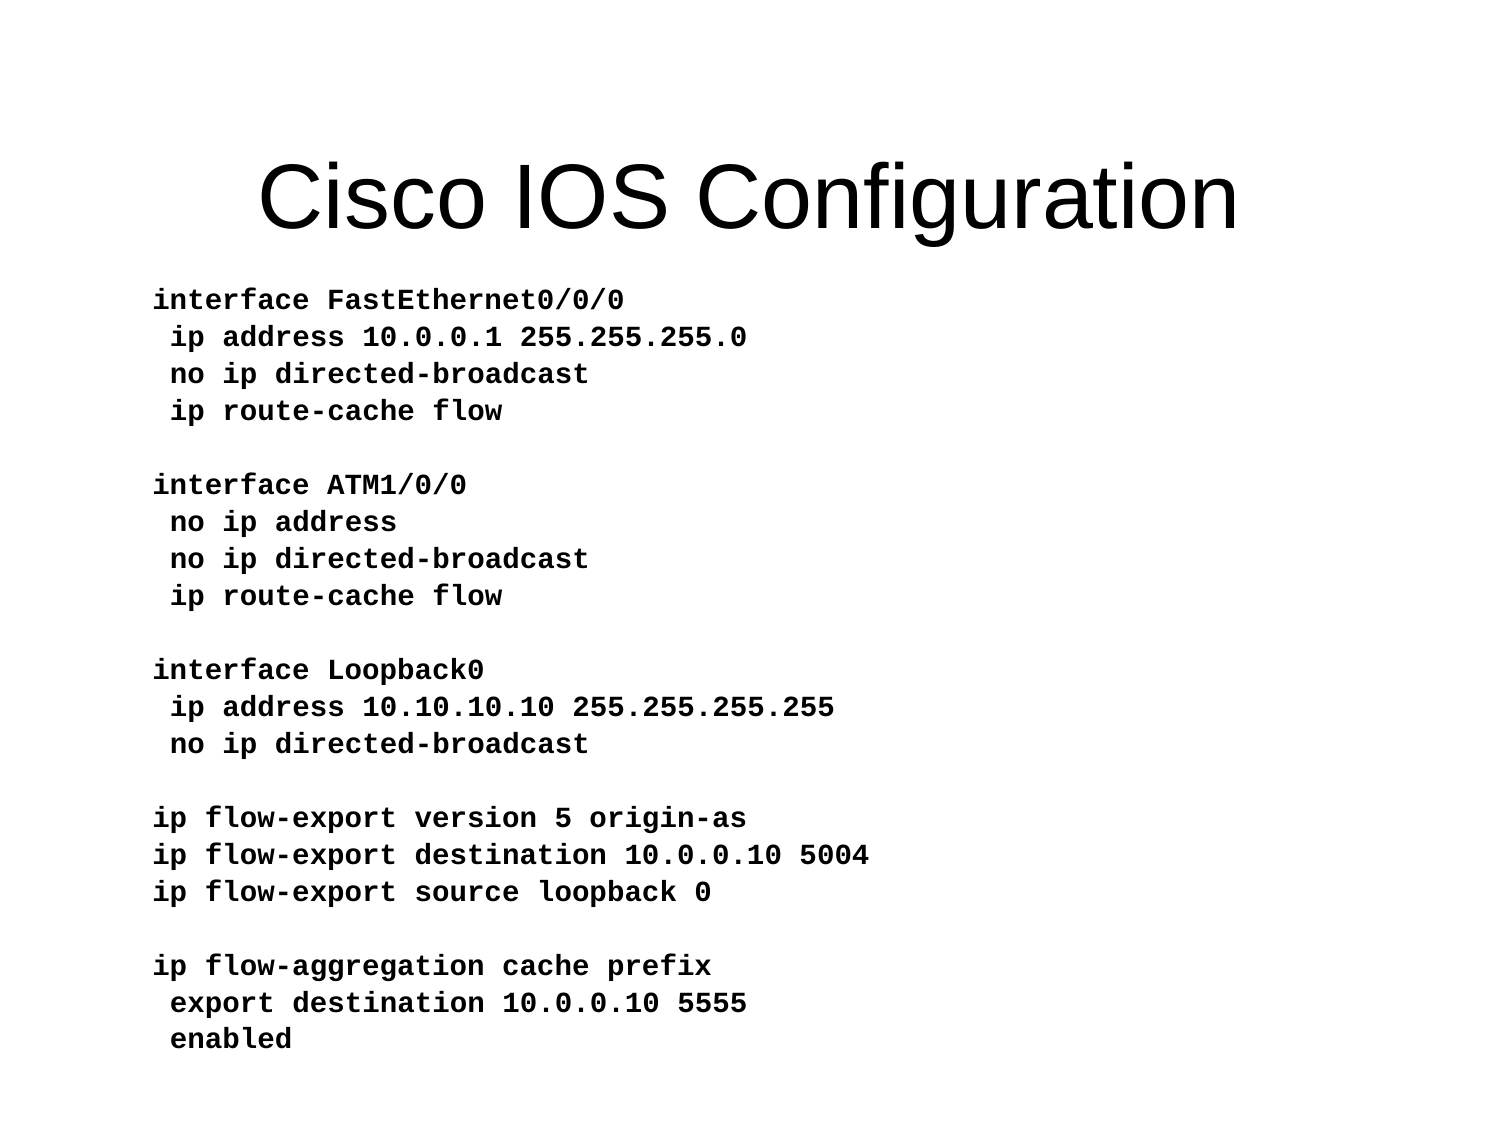

# Cisco IOS Configuration
interface FastEthernet0/0/0
 ip address 10.0.0.1 255.255.255.0
 no ip directed-broadcast
 ip route-cache flow
interface ATM1/0/0
 no ip address
 no ip directed-broadcast
 ip route-cache flow
interface Loopback0
 ip address 10.10.10.10 255.255.255.255
 no ip directed-broadcast
ip flow-export version 5 origin-as
ip flow-export destination 10.0.0.10 5004
ip flow-export source loopback 0
ip flow-aggregation cache prefix
 export destination 10.0.0.10 5555
 enabled